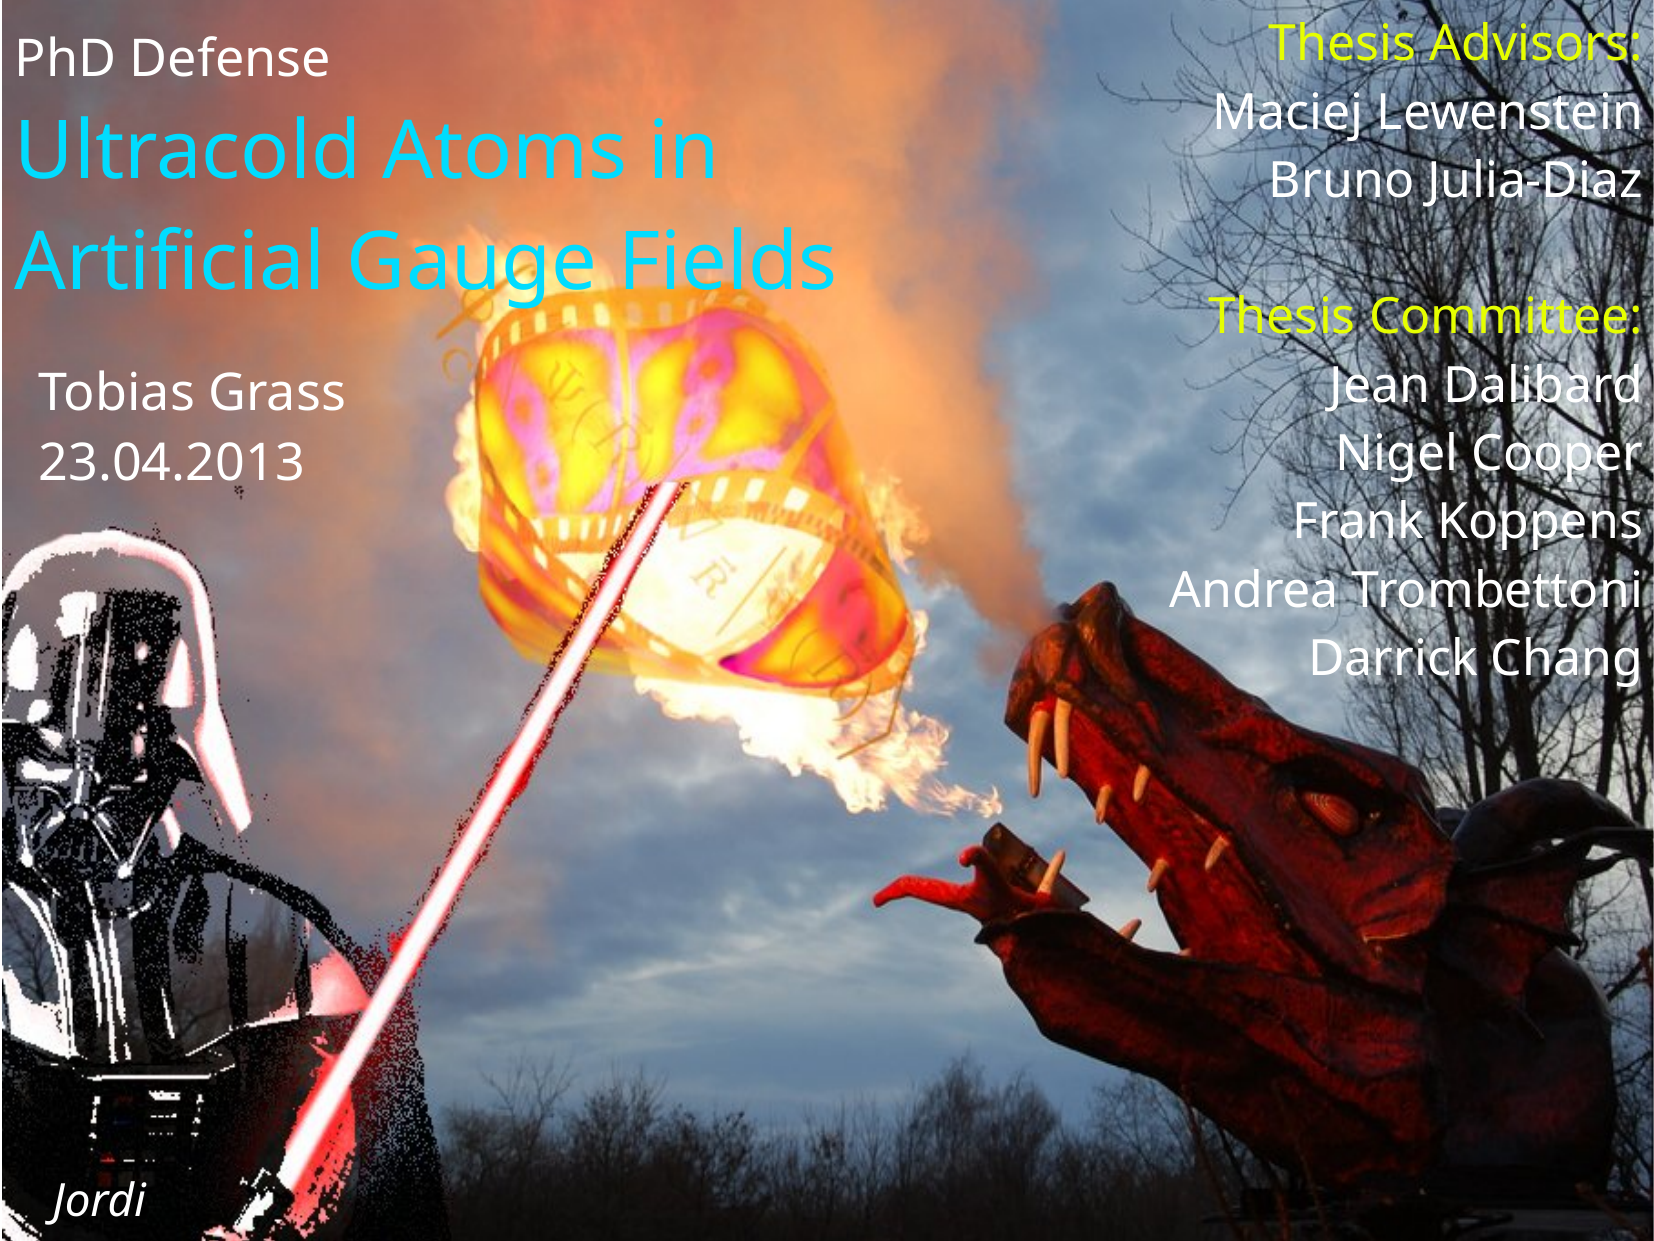

Thesis Advisors:
Maciej Lewenstein
Bruno Julia-Diaz
Thesis Committee:
Jean Dalibard
Nigel Cooper
Frank Koppens
Andrea Trombettoni
Darrick Chang
PhD Defense
Ultracold Atoms in
Artificial Gauge Fields
Tobias Grass
23.04.2013
Jordi